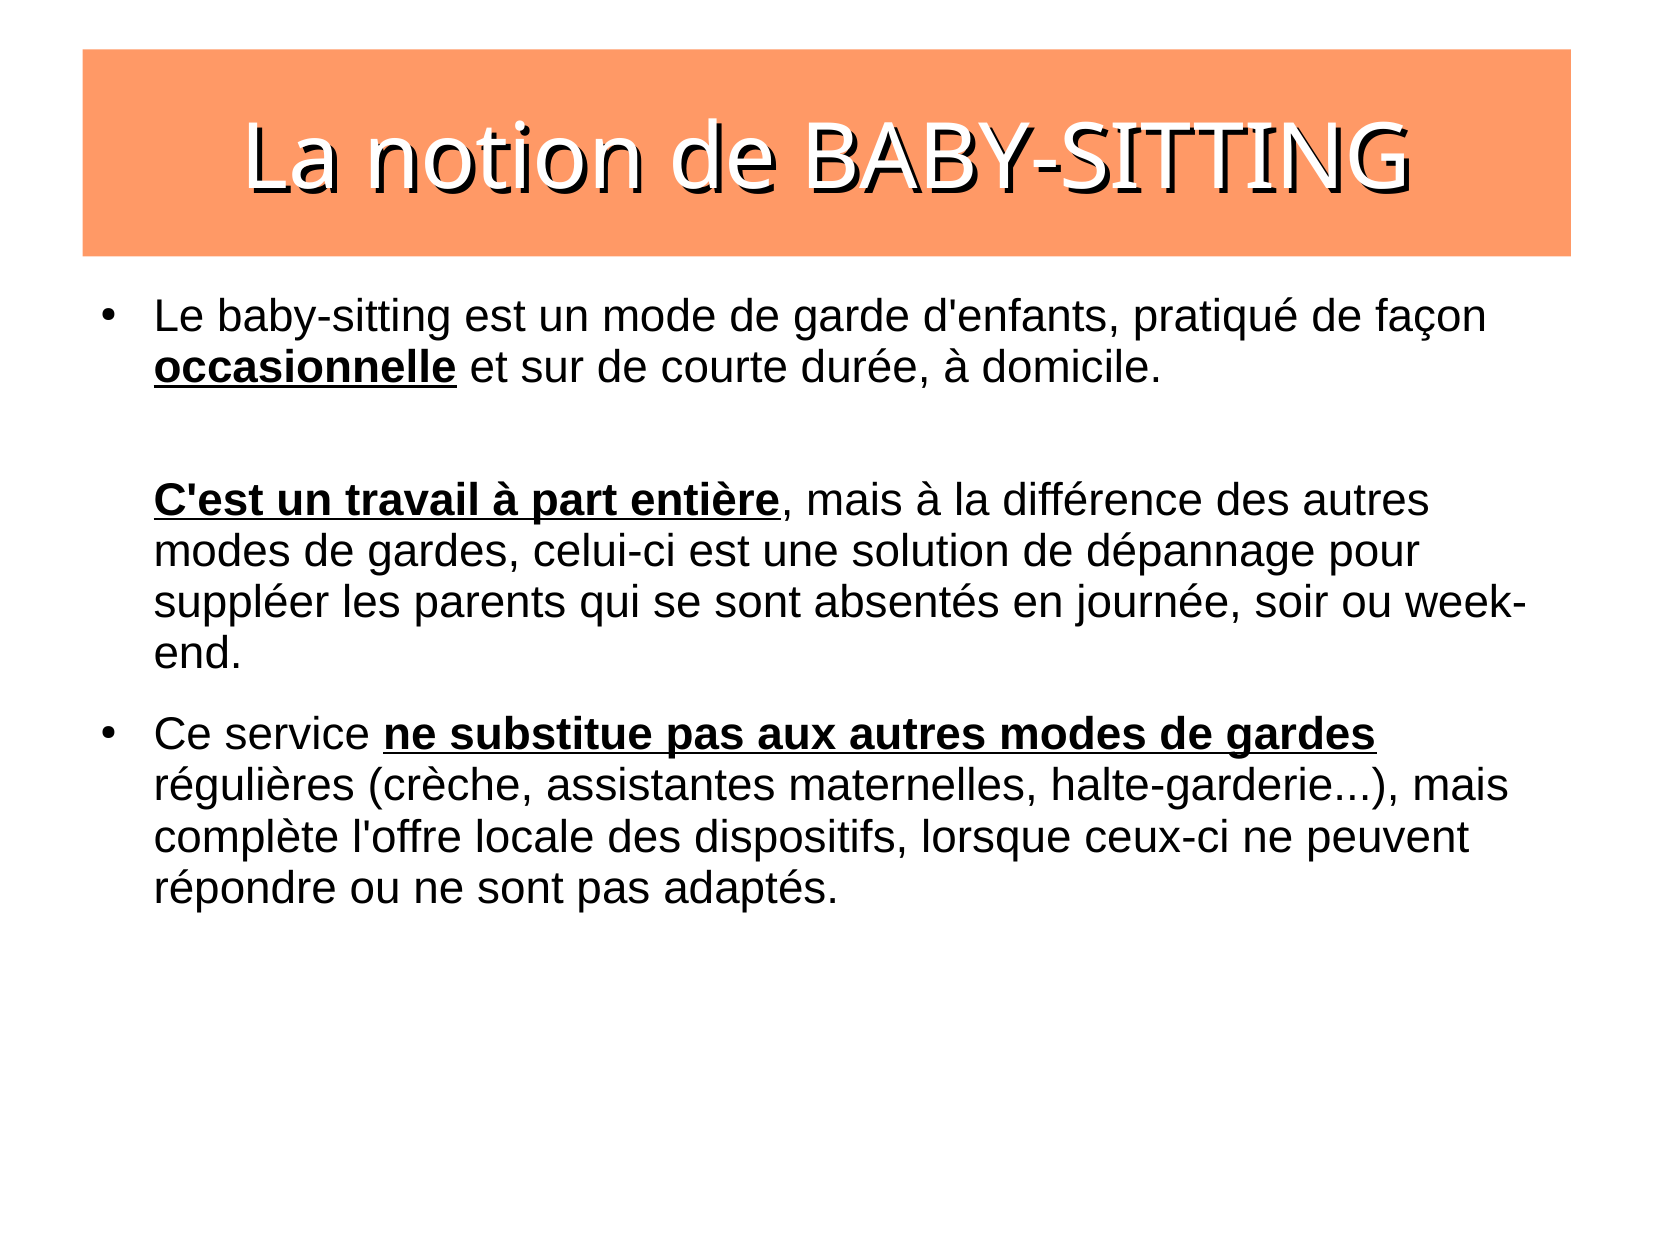

#
La notion de BABY-SITTING
Le baby-sitting est un mode de garde d'enfants, pratiqué de façon occasionnelle et sur de courte durée, à domicile.
C'est un travail à part entière, mais à la différence des autres modes de gardes, celui-ci est une solution de dépannage pour suppléer les parents qui se sont absentés en journée, soir ou week-end.
Ce service ne substitue pas aux autres modes de gardes régulières (crèche, assistantes maternelles, halte-garderie...), mais complète l'offre locale des dispositifs, lorsque ceux-ci ne peuvent répondre ou ne sont pas adaptés.